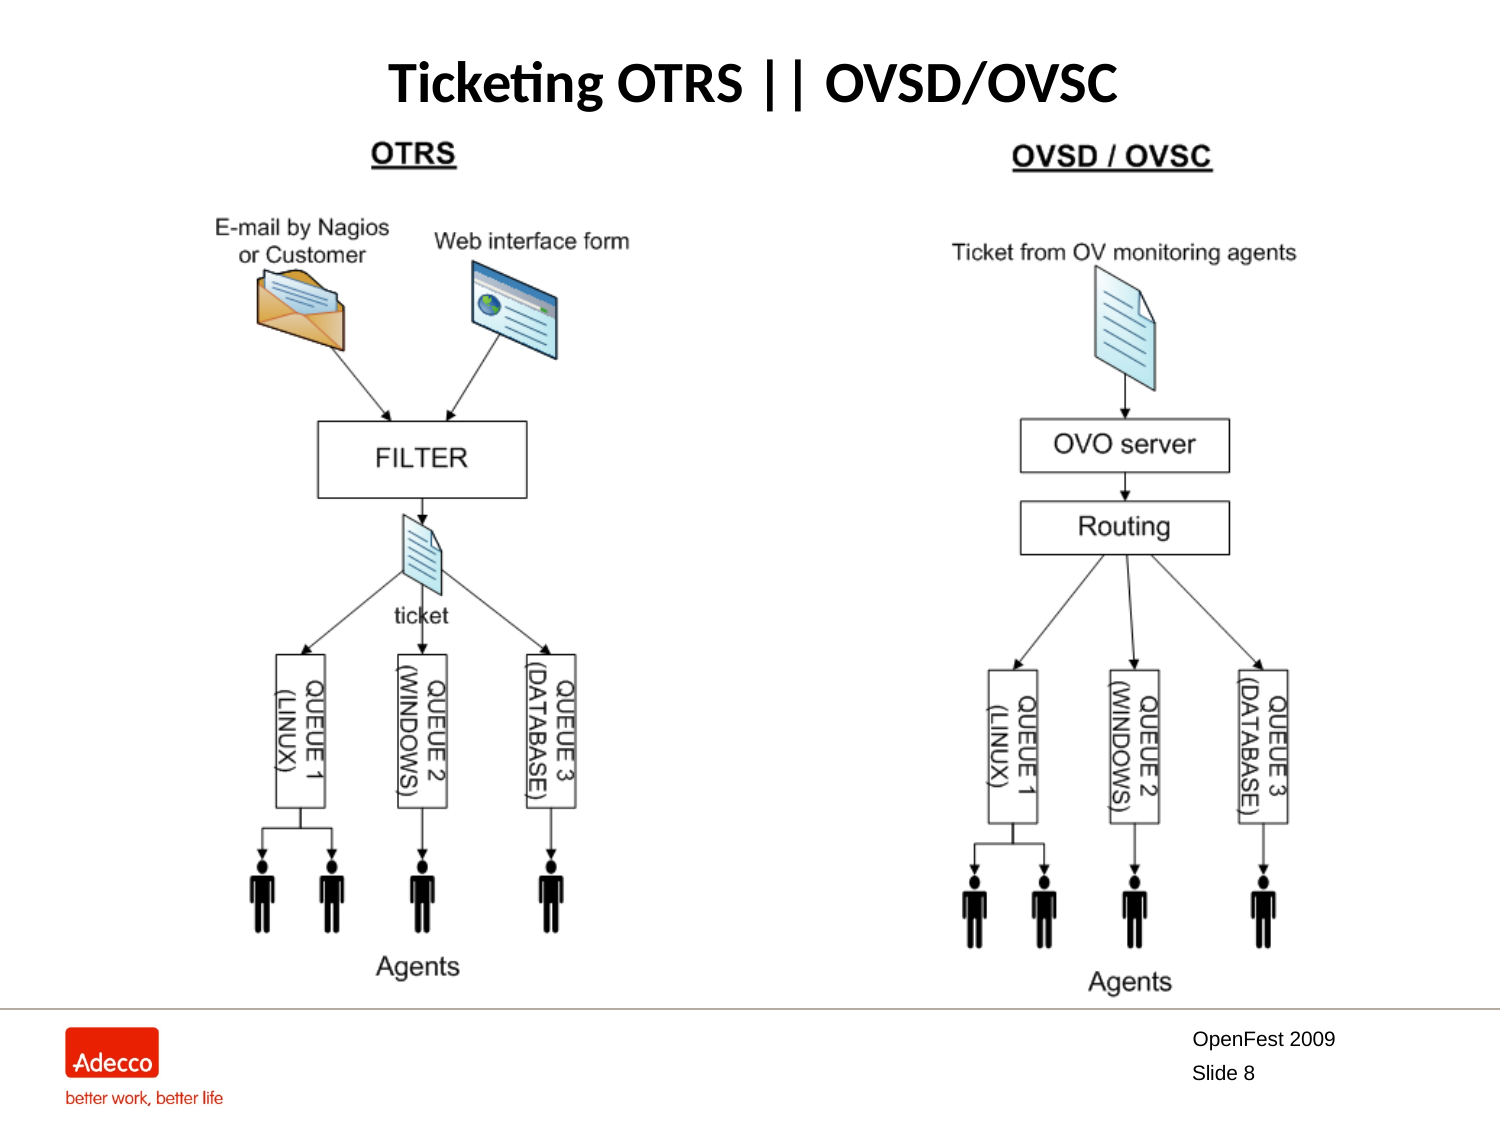

# Ticketing OTRS || OVSD/OVSC
OpenFest 2009
Slide